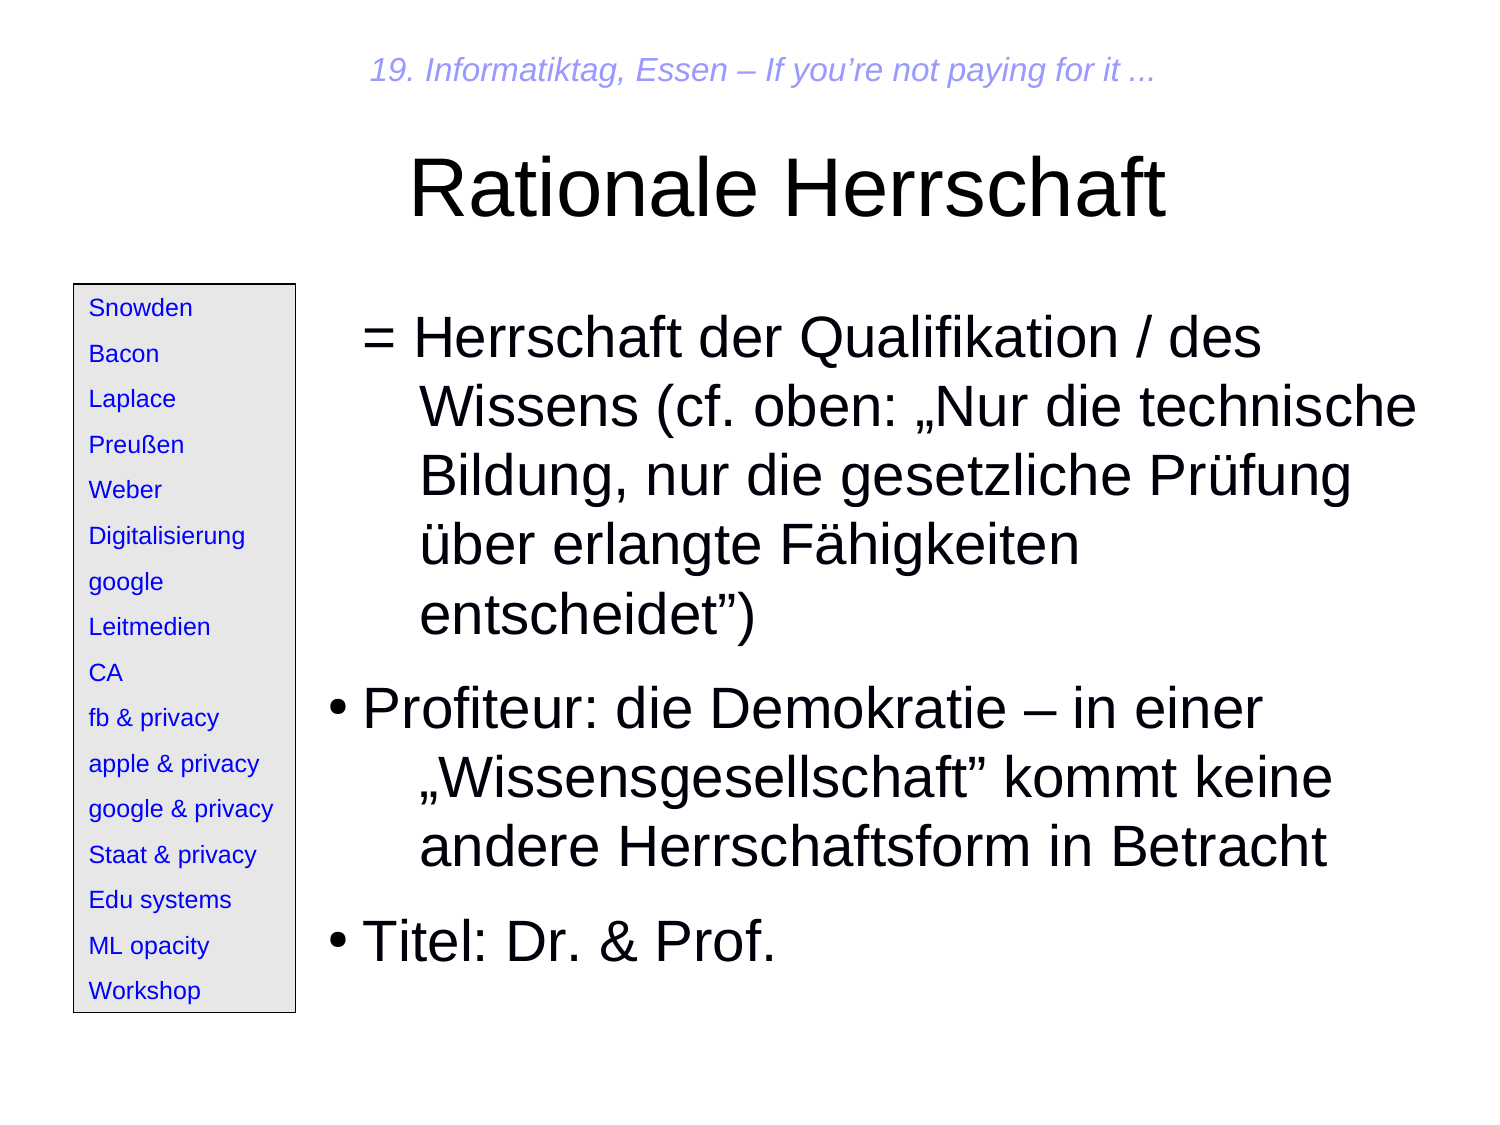

# Rationale Herrschaft
= Herrschaft der Qualifikation / des Wissens (cf. oben: „Nur die technische Bildung, nur die gesetzliche Prüfung über erlangte Fähigkeiten entscheidet”)
Profiteur: die Demokratie – in einer „Wissensgesellschaft” kommt keine andere Herrschaftsform in Betracht
Titel: Dr. & Prof.